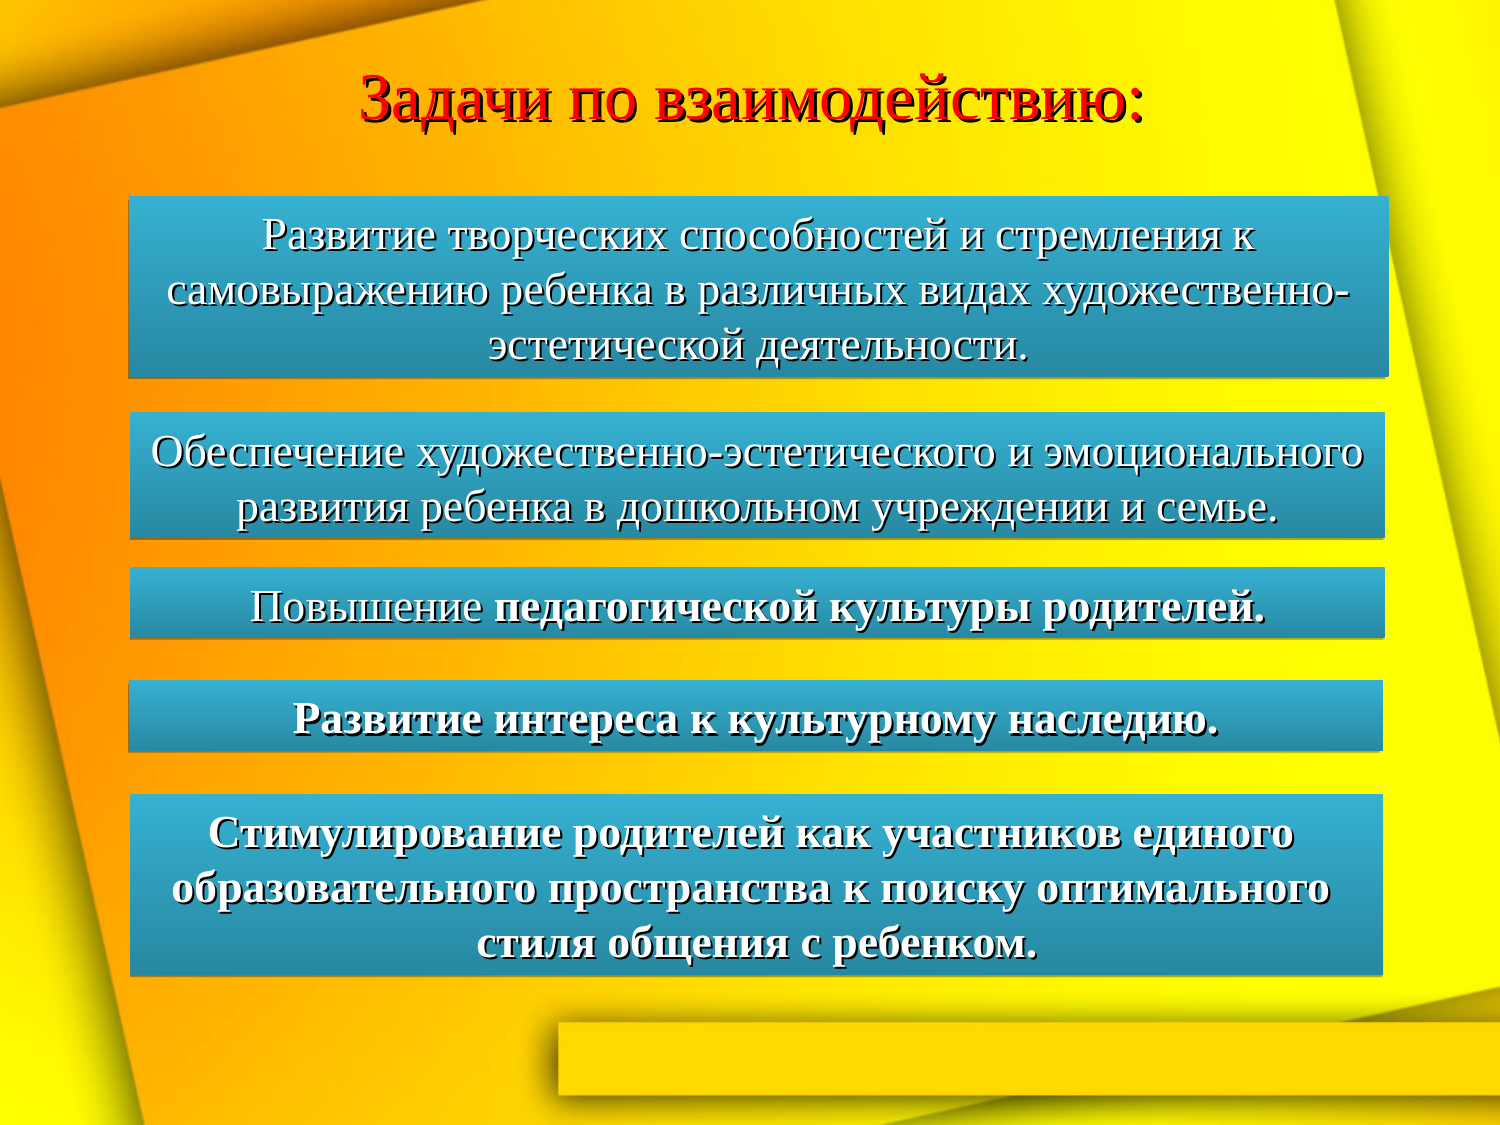

Задачи по взаимодействию:
Развитие творческих способностей и стремления к самовыражению ребенка в различных видах художественно-эстетической деятельности.
Обеспечение художественно-эстетического и эмоционального
развития ребенка в дошкольном учреждении и семье.
Повышение педагогической культуры родителей.
Развитие интереса к культурному наследию.
Стимулирование родителей как участников единого
образовательного пространства к поиску оптимального
стиля общения с ребенком.